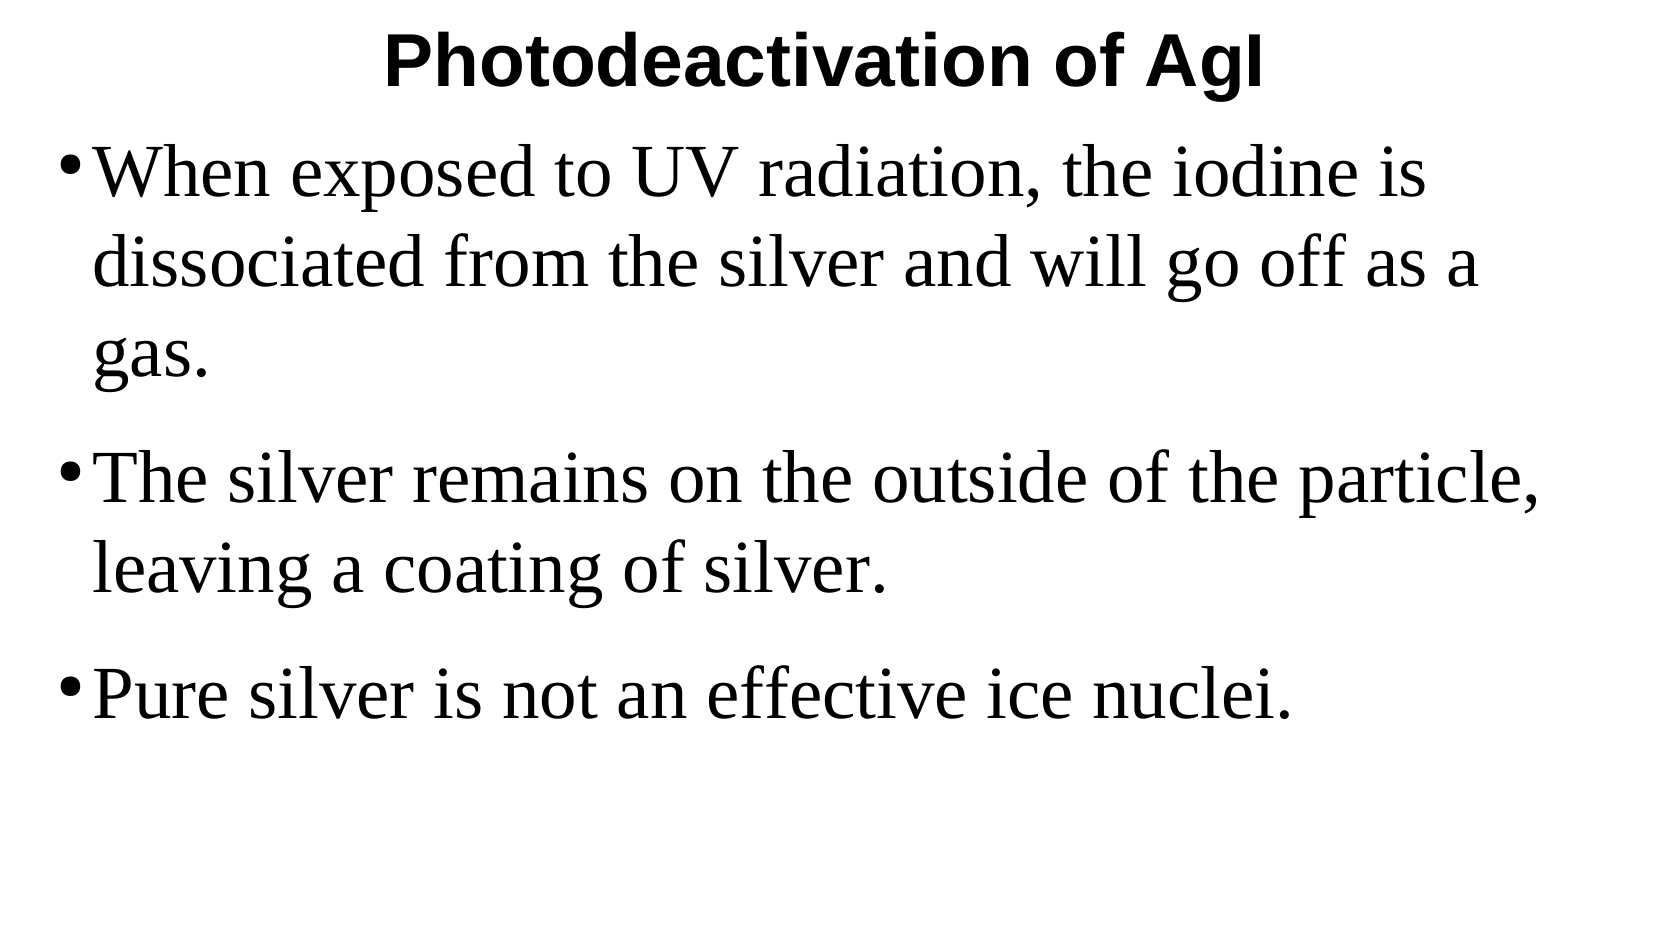

# Photodeactivation of AgI
When exposed to UV radiation, the iodine is dissociated from the silver and will go off as a gas.
The silver remains on the outside of the particle, leaving a coating of silver.
Pure silver is not an effective ice nuclei.